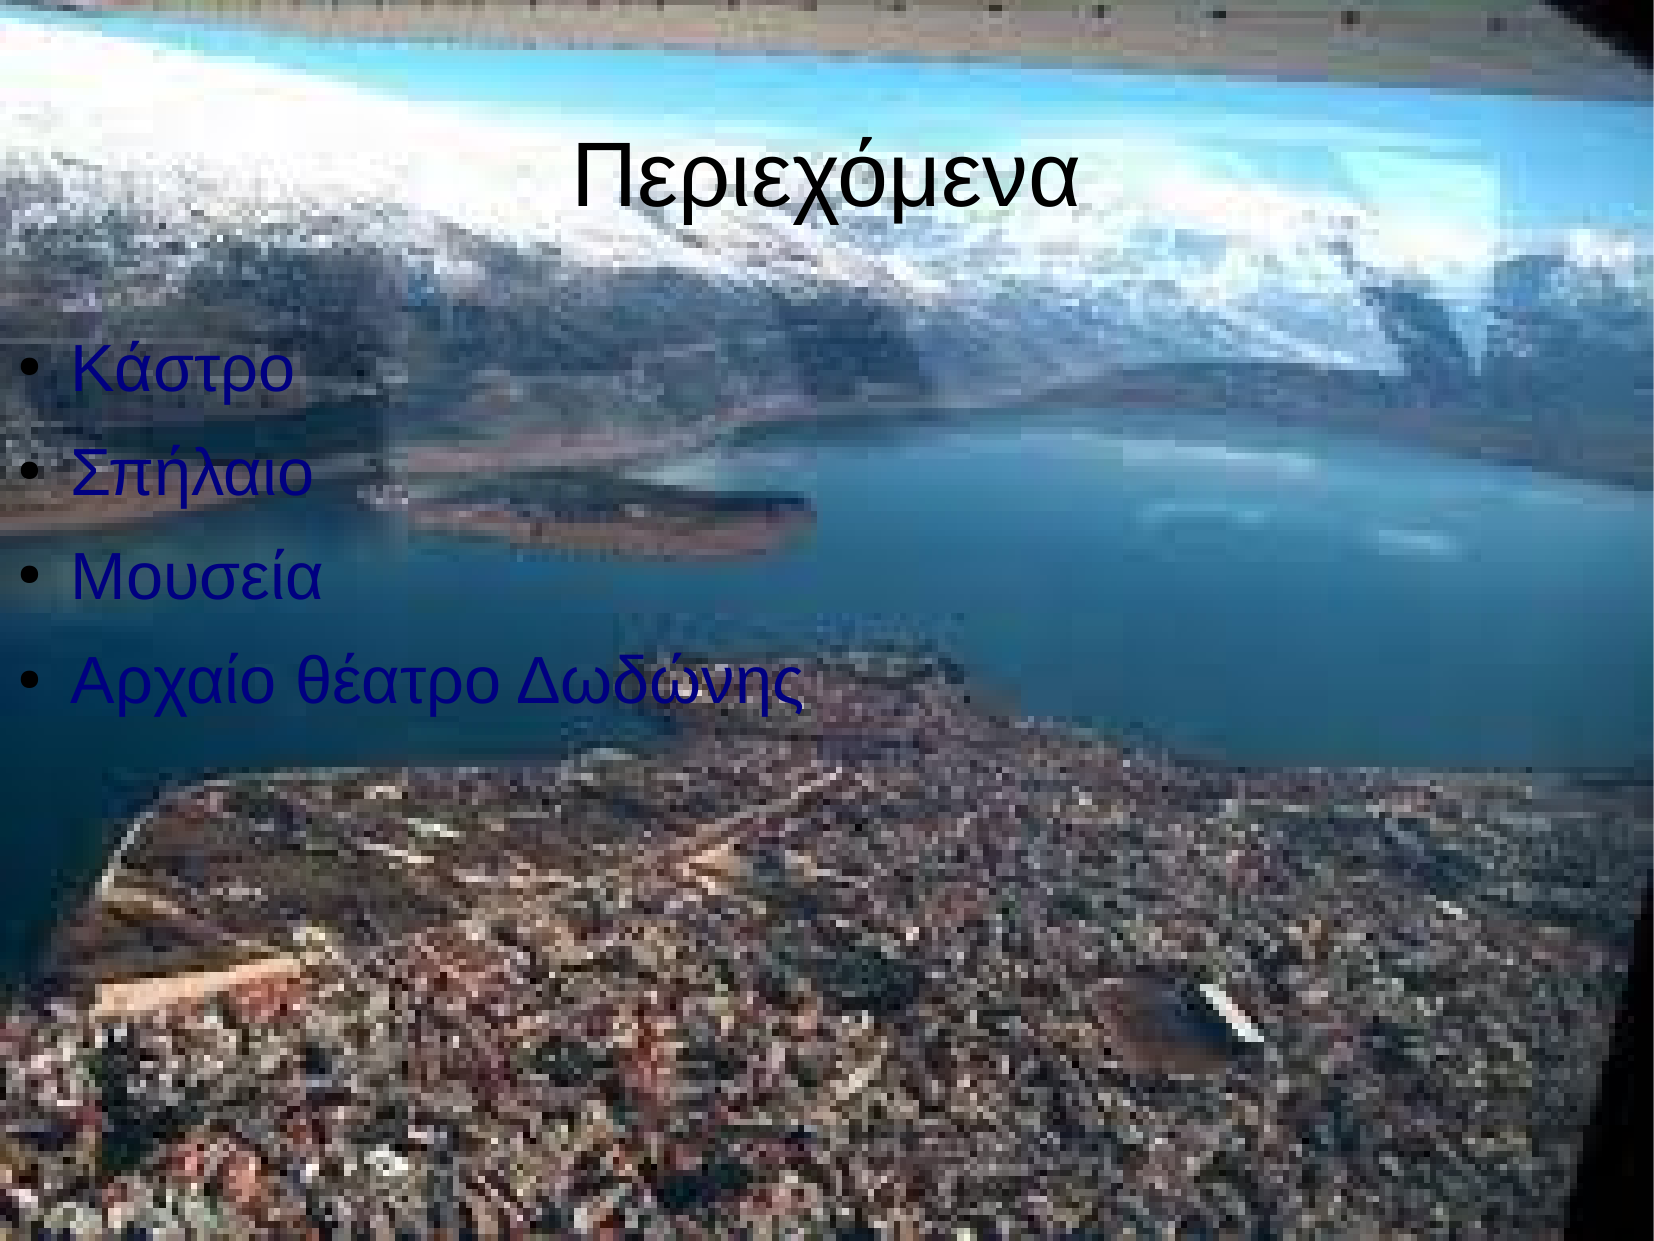

# Περιεχόμενα
Κάστρο
Σπήλαιο
Μουσεία
Αρχαίο θέατρο Δωδώνης